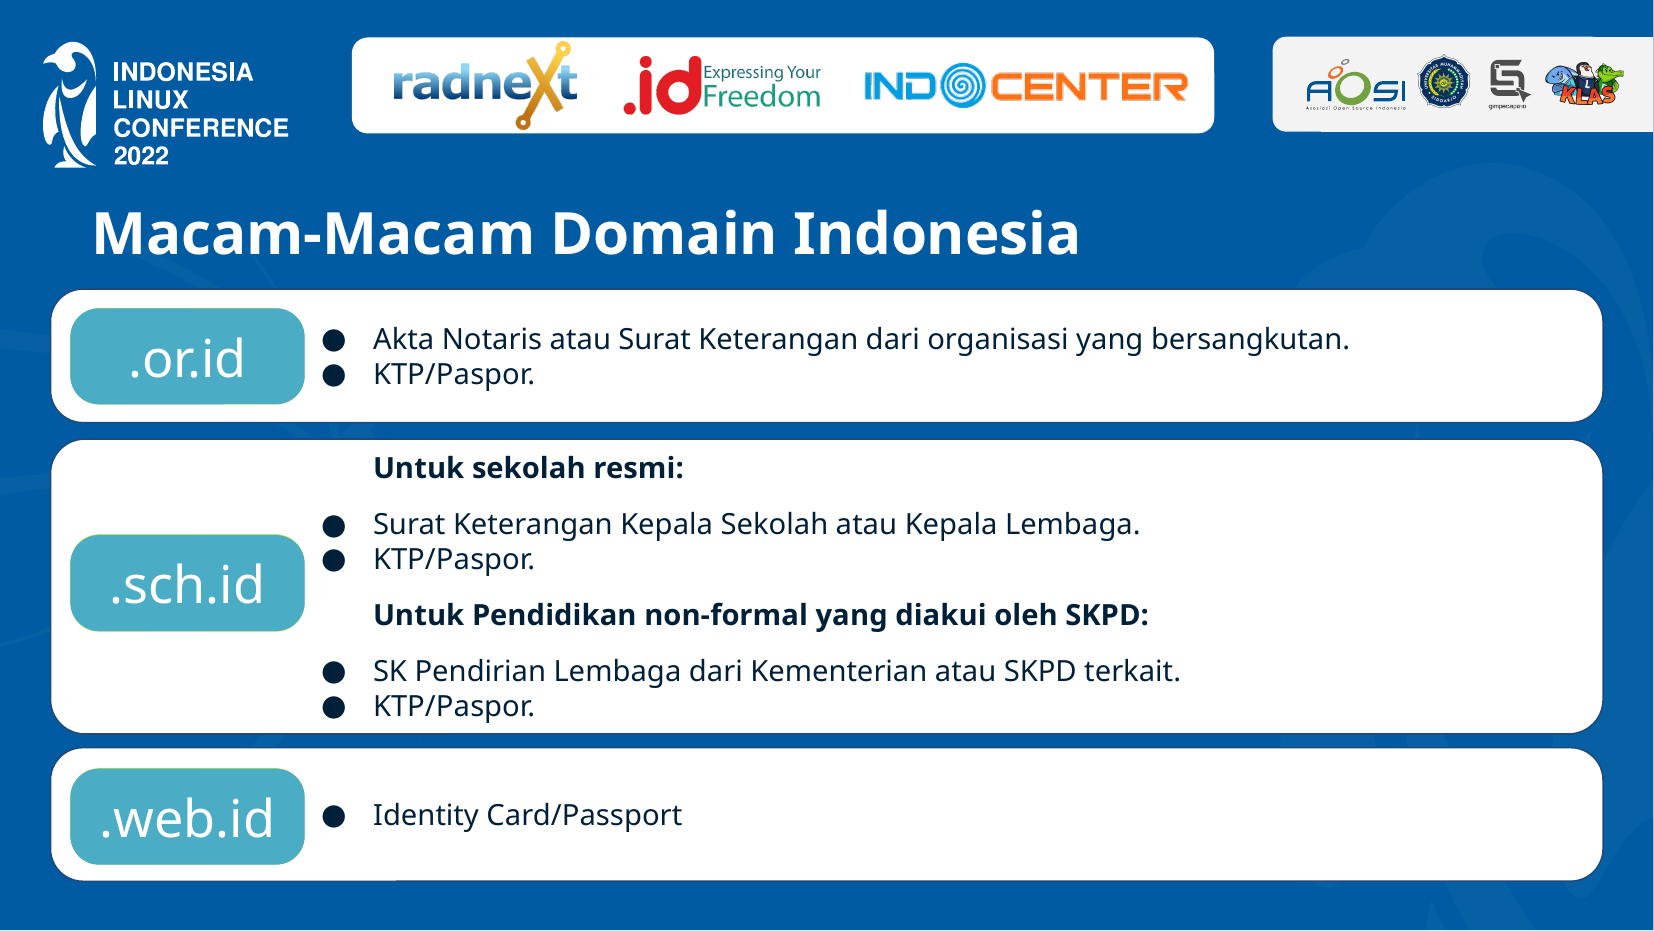

Macam-Macam Domain Indonesia
.or.id
Akta Notaris atau Surat Keterangan dari organisasi yang bersangkutan.
KTP/Paspor.
Untuk sekolah resmi:
Surat Keterangan Kepala Sekolah atau Kepala Lembaga.
KTP/Paspor.
Untuk Pendidikan non-formal yang diakui oleh SKPD:
SK Pendirian Lembaga dari Kementerian atau SKPD terkait.
KTP/Paspor.
.sch.id
.web.id
Identity Card/Passport